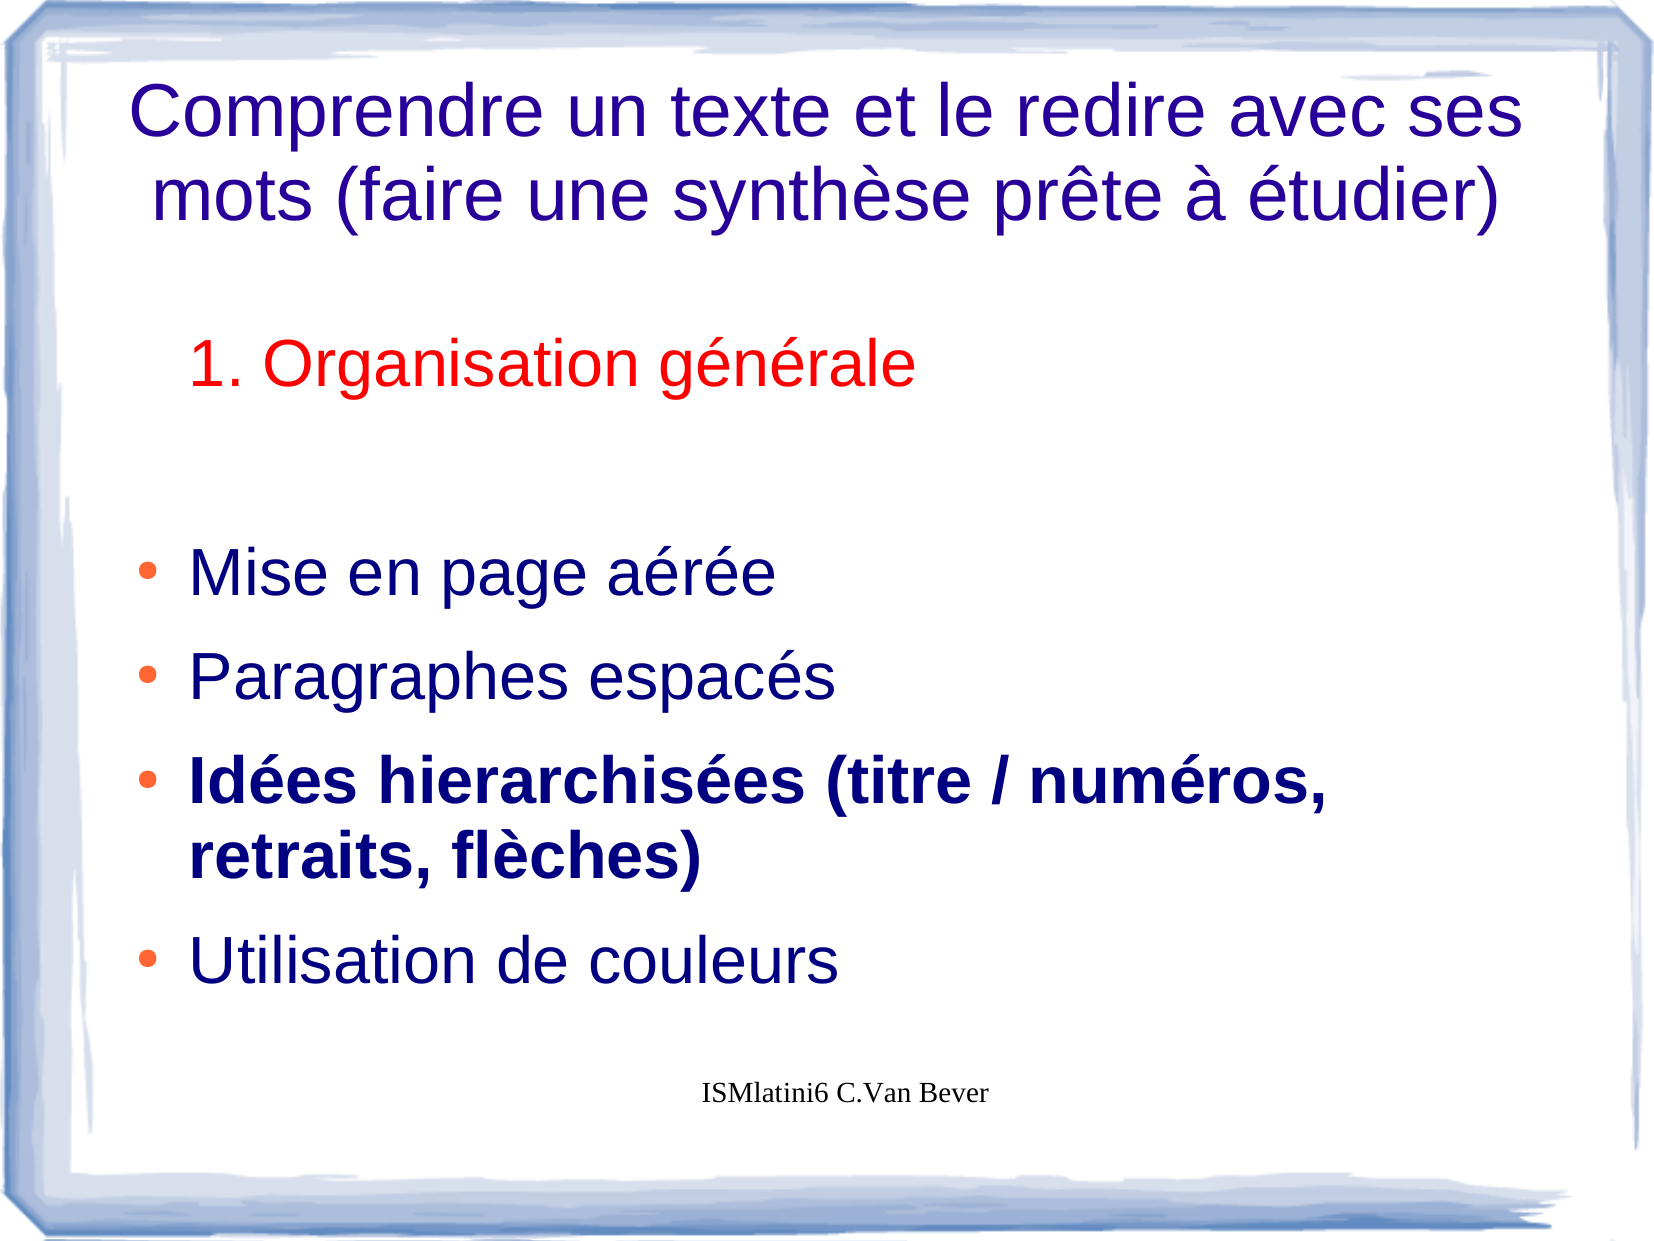

# Comprendre un texte et le redire avec ses mots (faire une synthèse prête à étudier)
1. Organisation générale
Mise en page aérée
Paragraphes espacés
Idées hierarchisées (titre / numéros, retraits, flèches)
Utilisation de couleurs
ISMlatini6 C.Van Bever